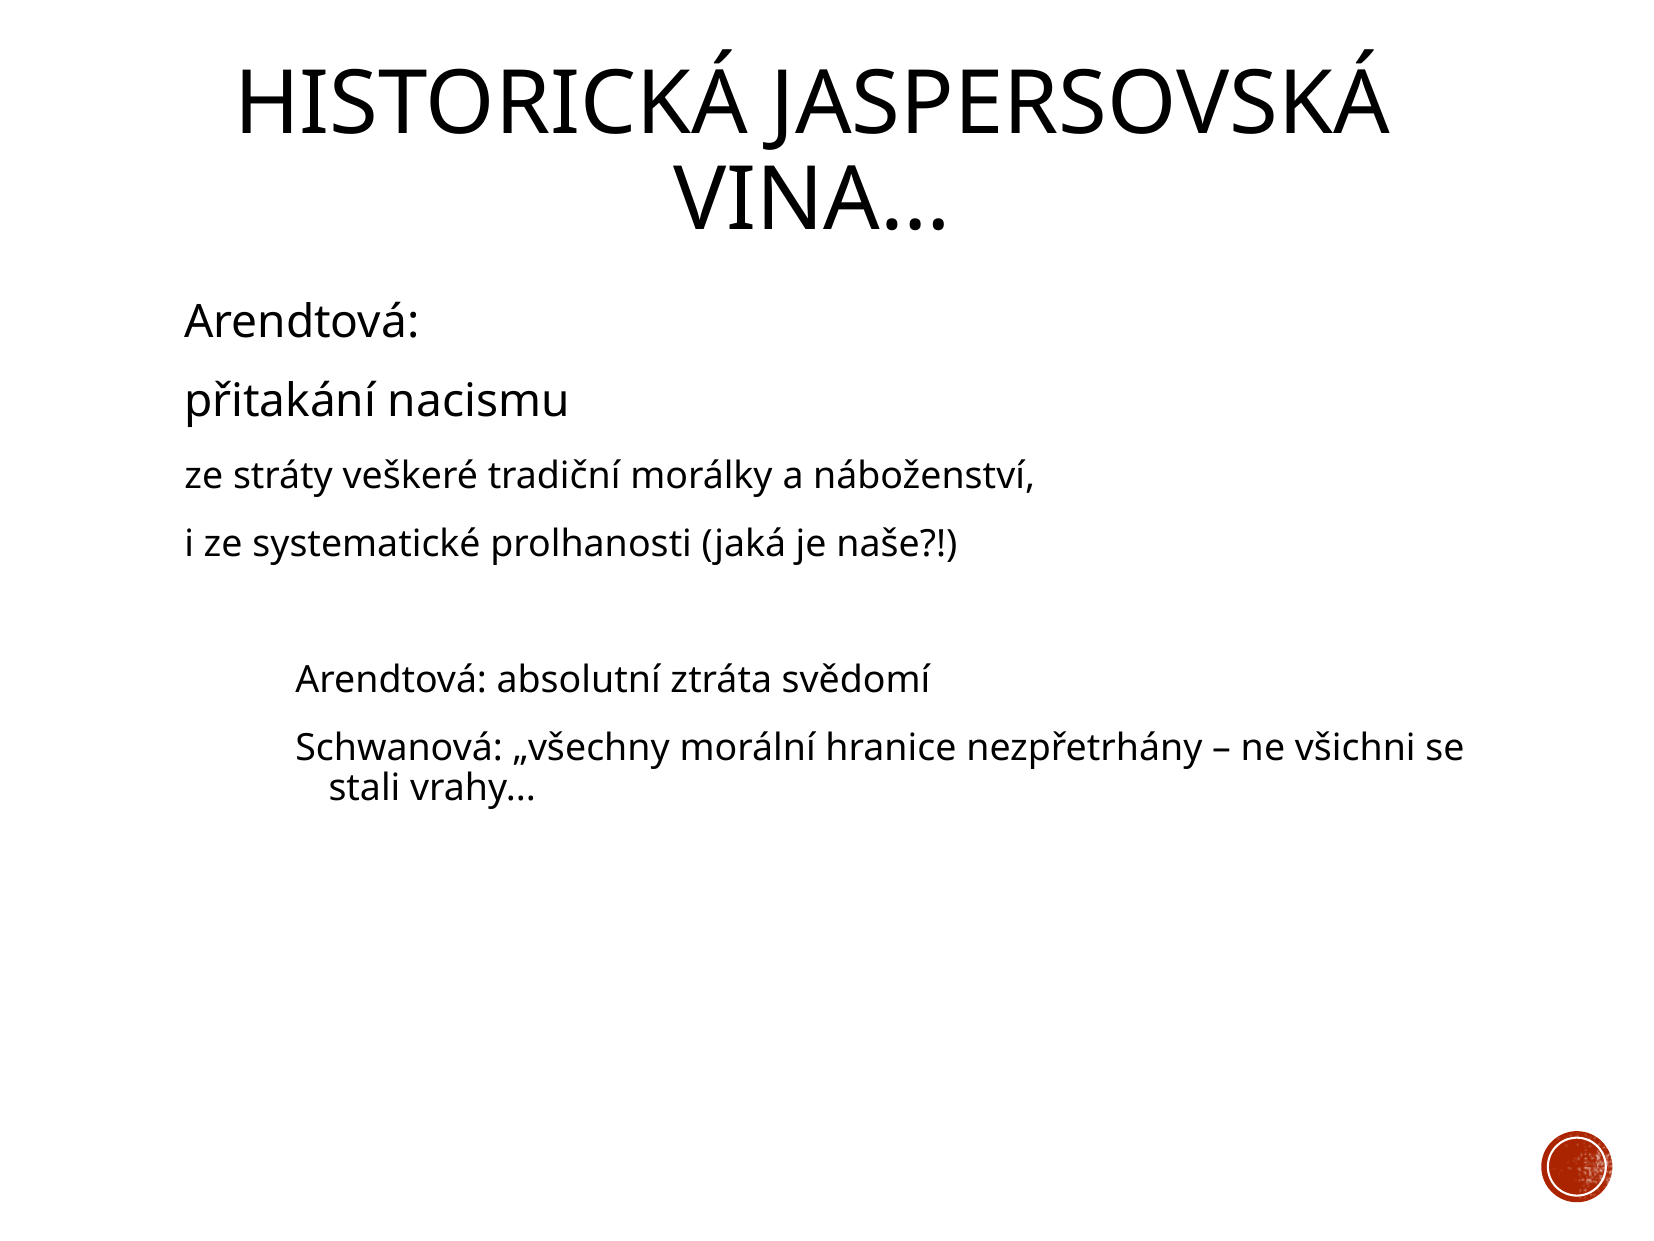

# Historická jaspersovská vina…
Arendtová:
přitakání nacismu
ze stráty veškeré tradiční morálky a náboženství,
i ze systematické prolhanosti (jaká je naše?!)
Arendtová: absolutní ztráta svědomí
Schwanová: „všechny morální hranice nezpřetrhány – ne všichni se stali vrahy...